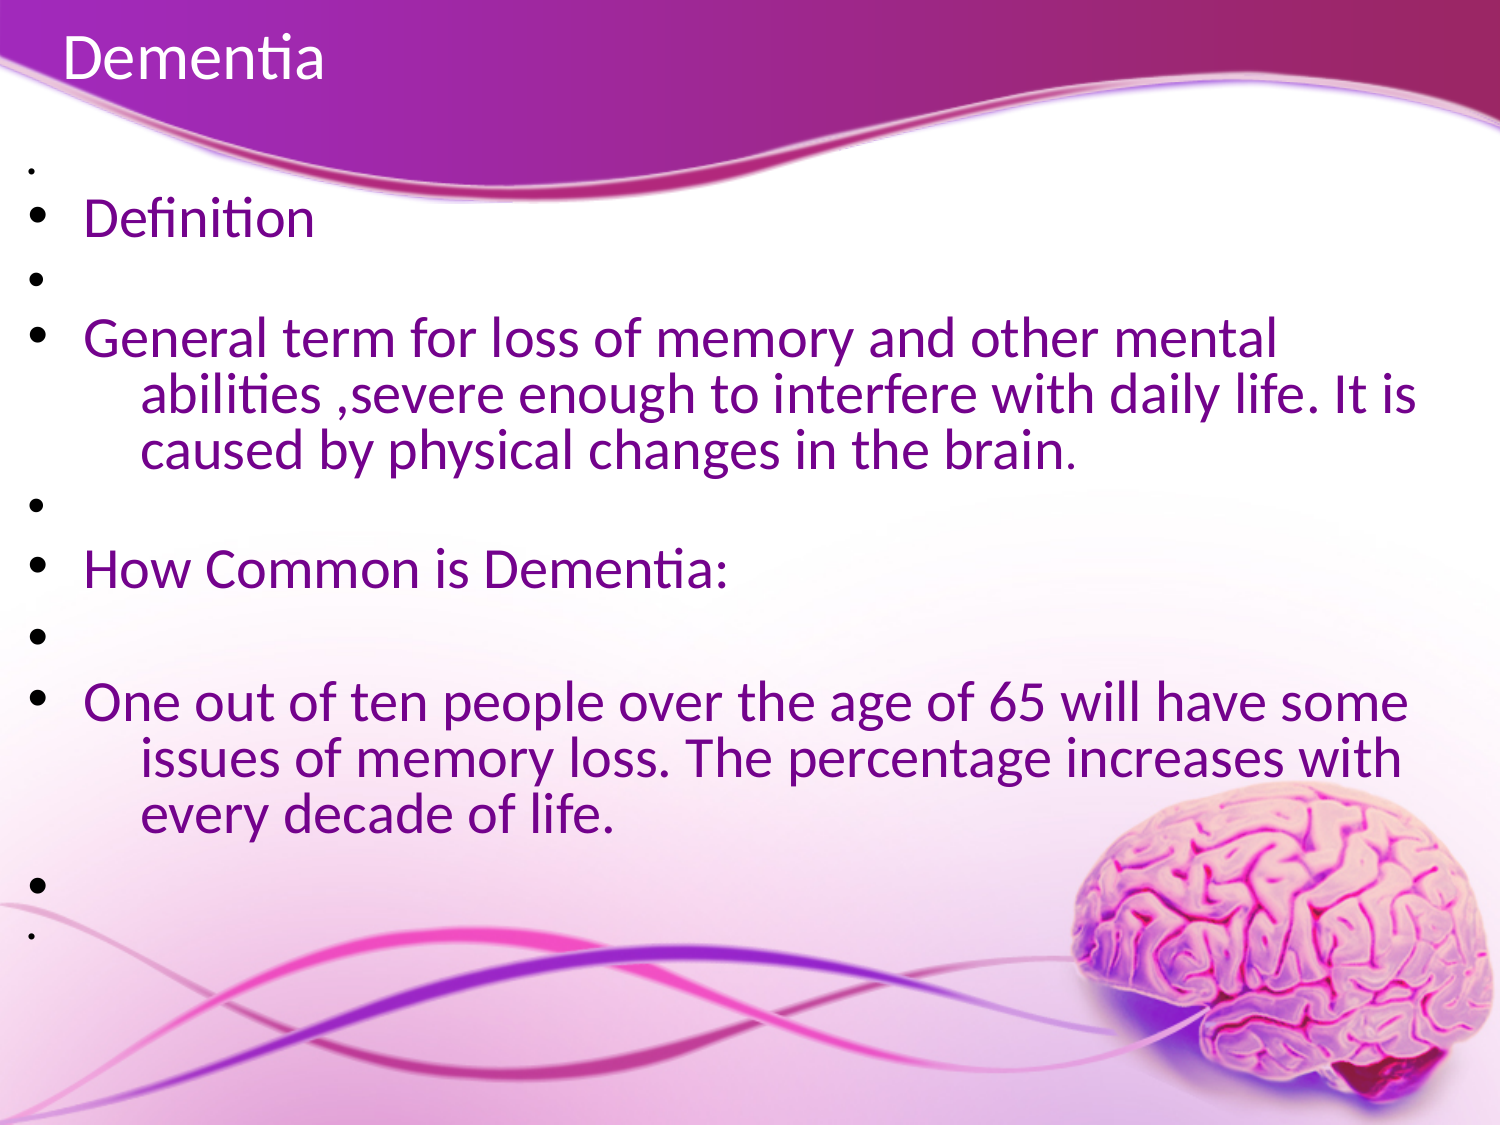

# Dementia
Definition
General term for loss of memory and other mental abilities ,severe enough to interfere with daily life. It is caused by physical changes in the brain.
How Common is Dementia:
One out of ten people over the age of 65 will have some issues of memory loss. The percentage increases with every decade of life.